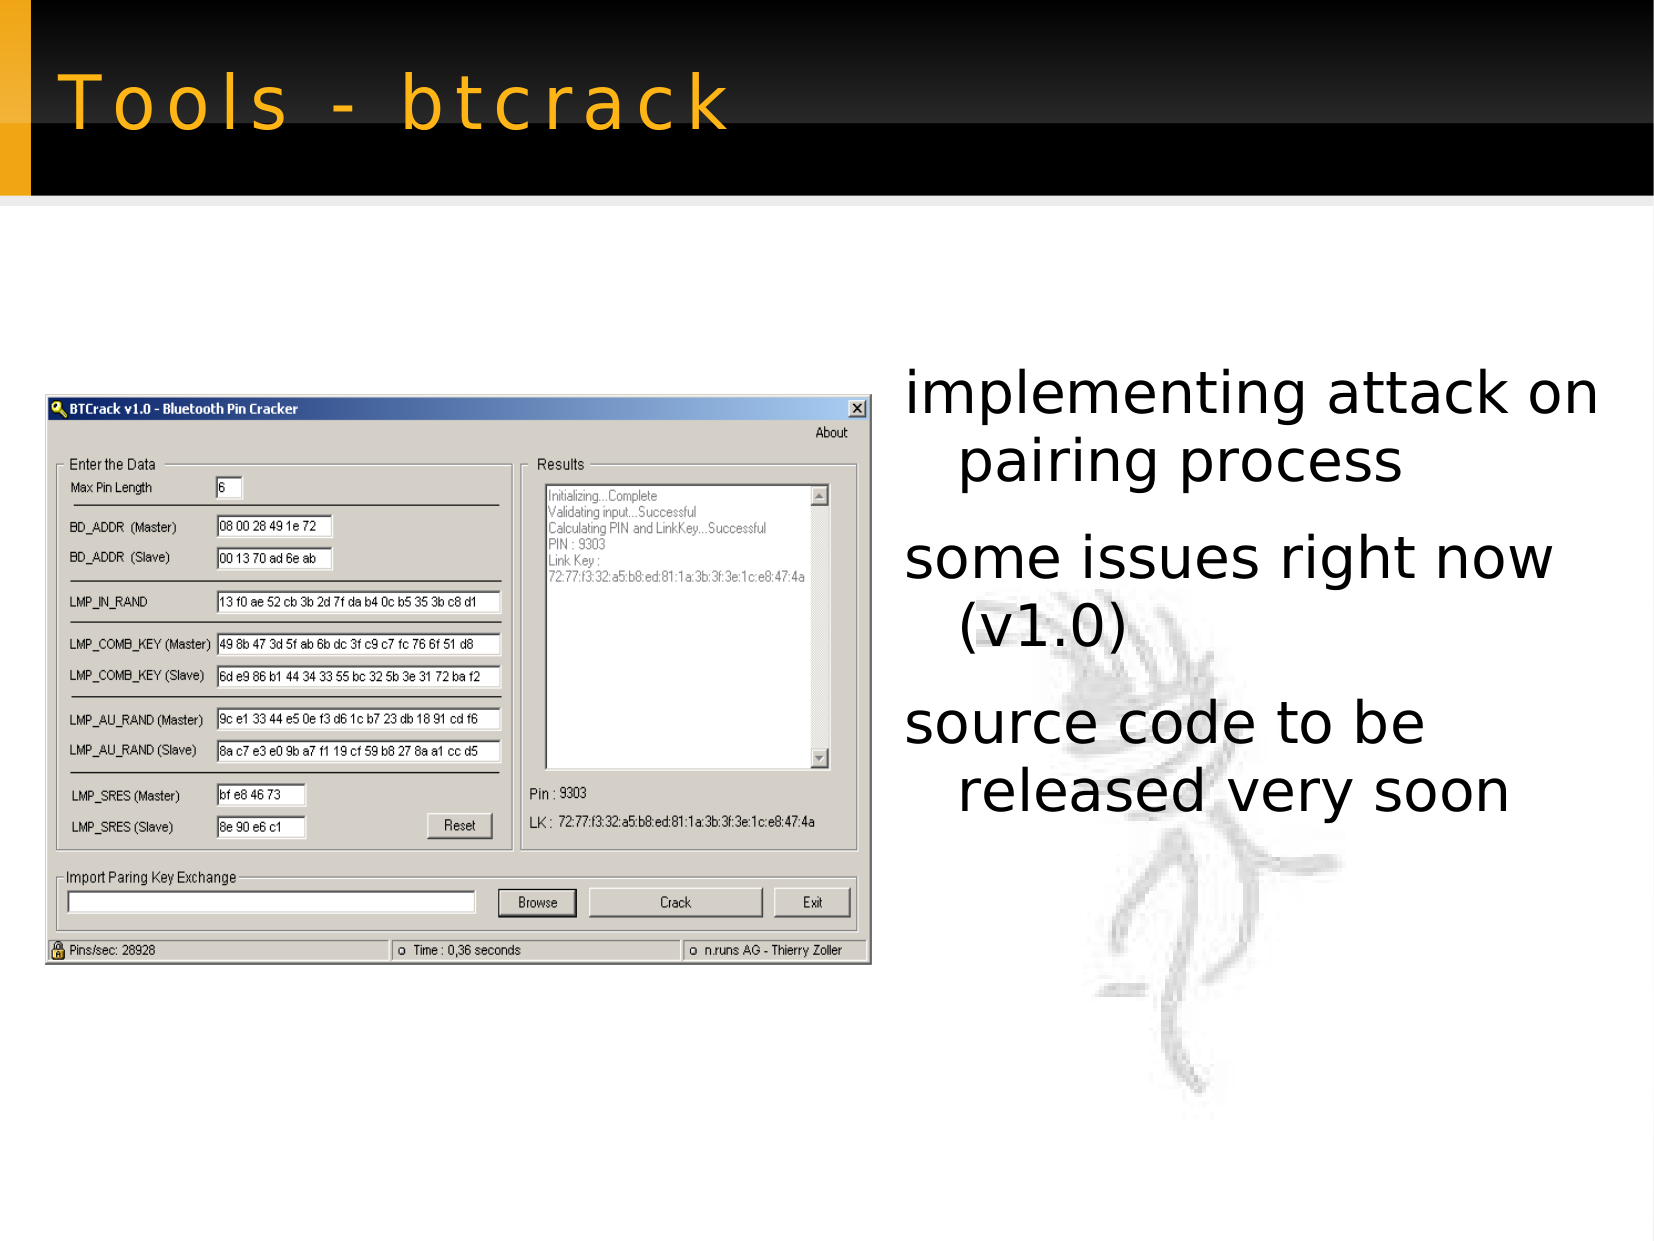

# Tools - btcrack
implementing attack on pairing process
some issues right now (v1.0)
source code to be released very soon